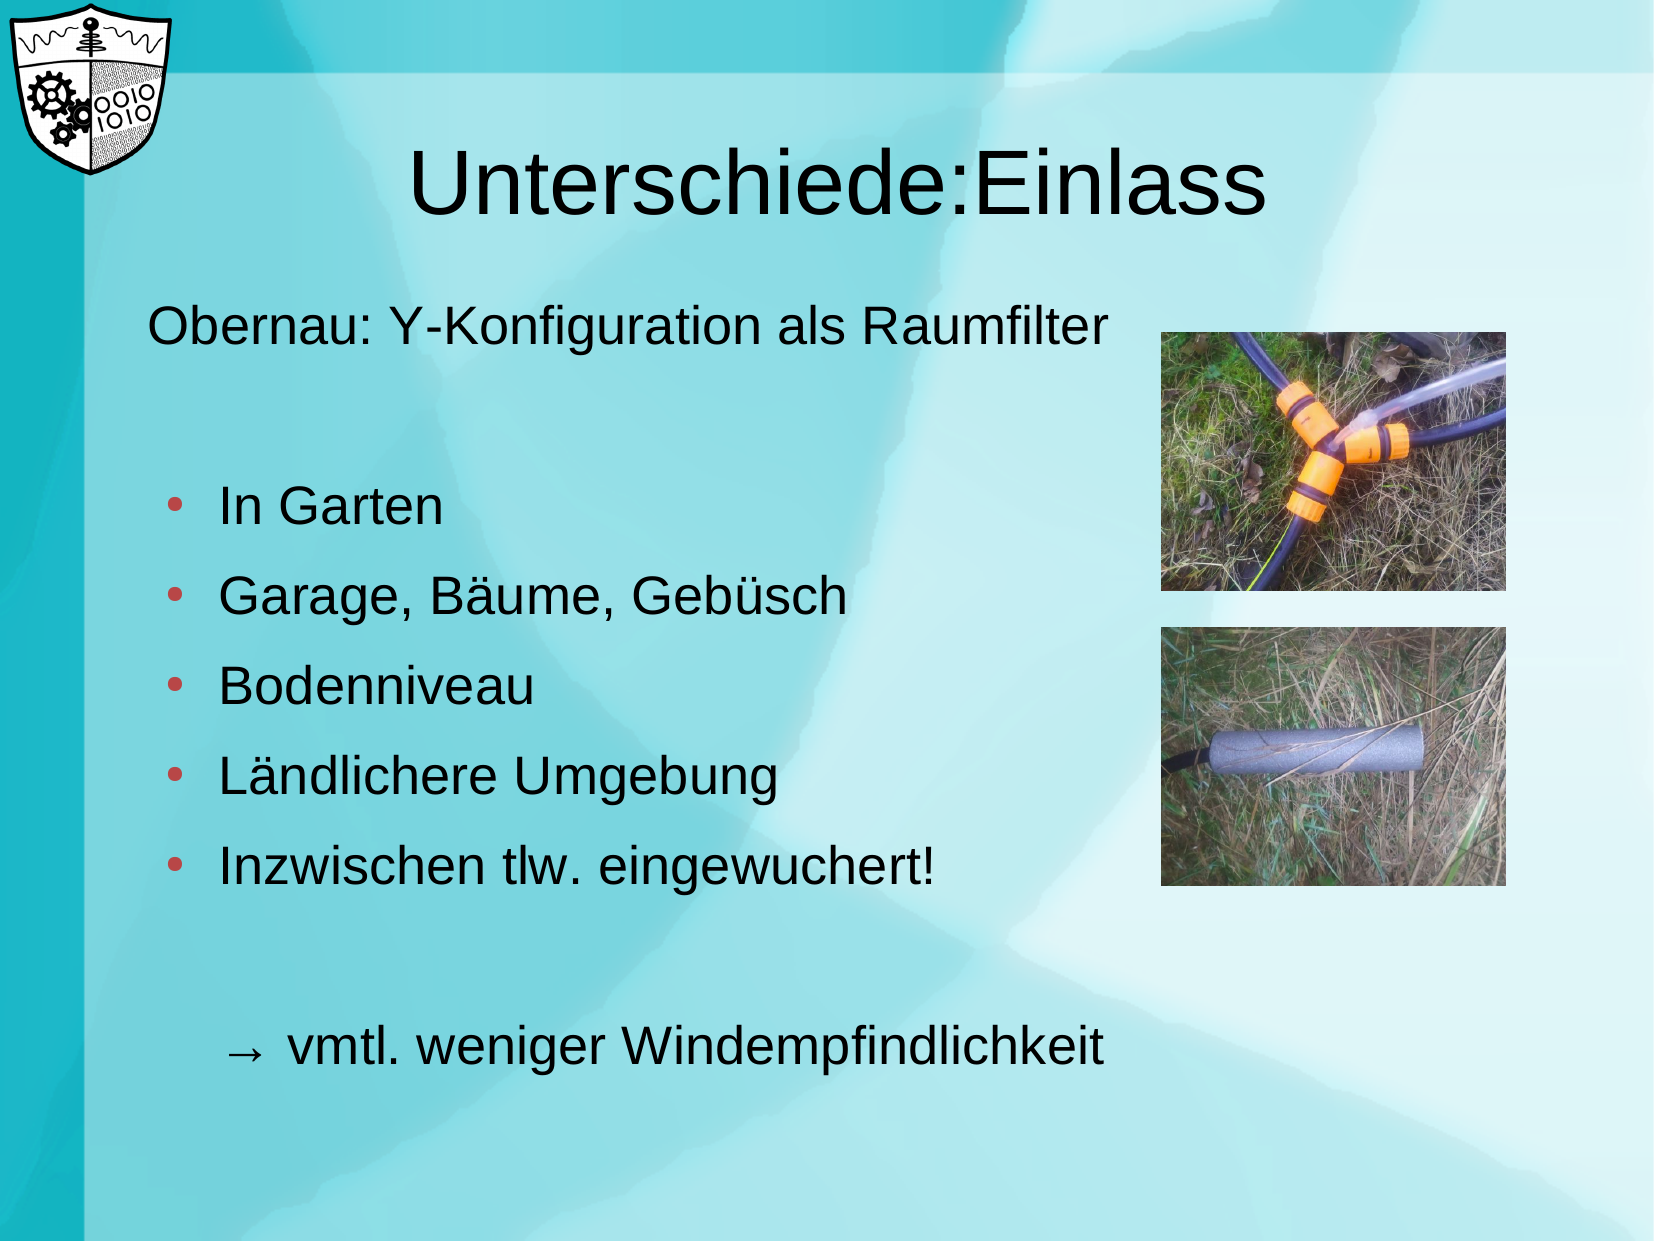

# Unterschiede:Einlass
Obernau: Y-Konfiguration als Raumfilter
In Garten
Garage, Bäume, Gebüsch
Bodenniveau
Ländlichere Umgebung
Inzwischen tlw. eingewuchert!
→ vmtl. weniger Windempfindlichkeit